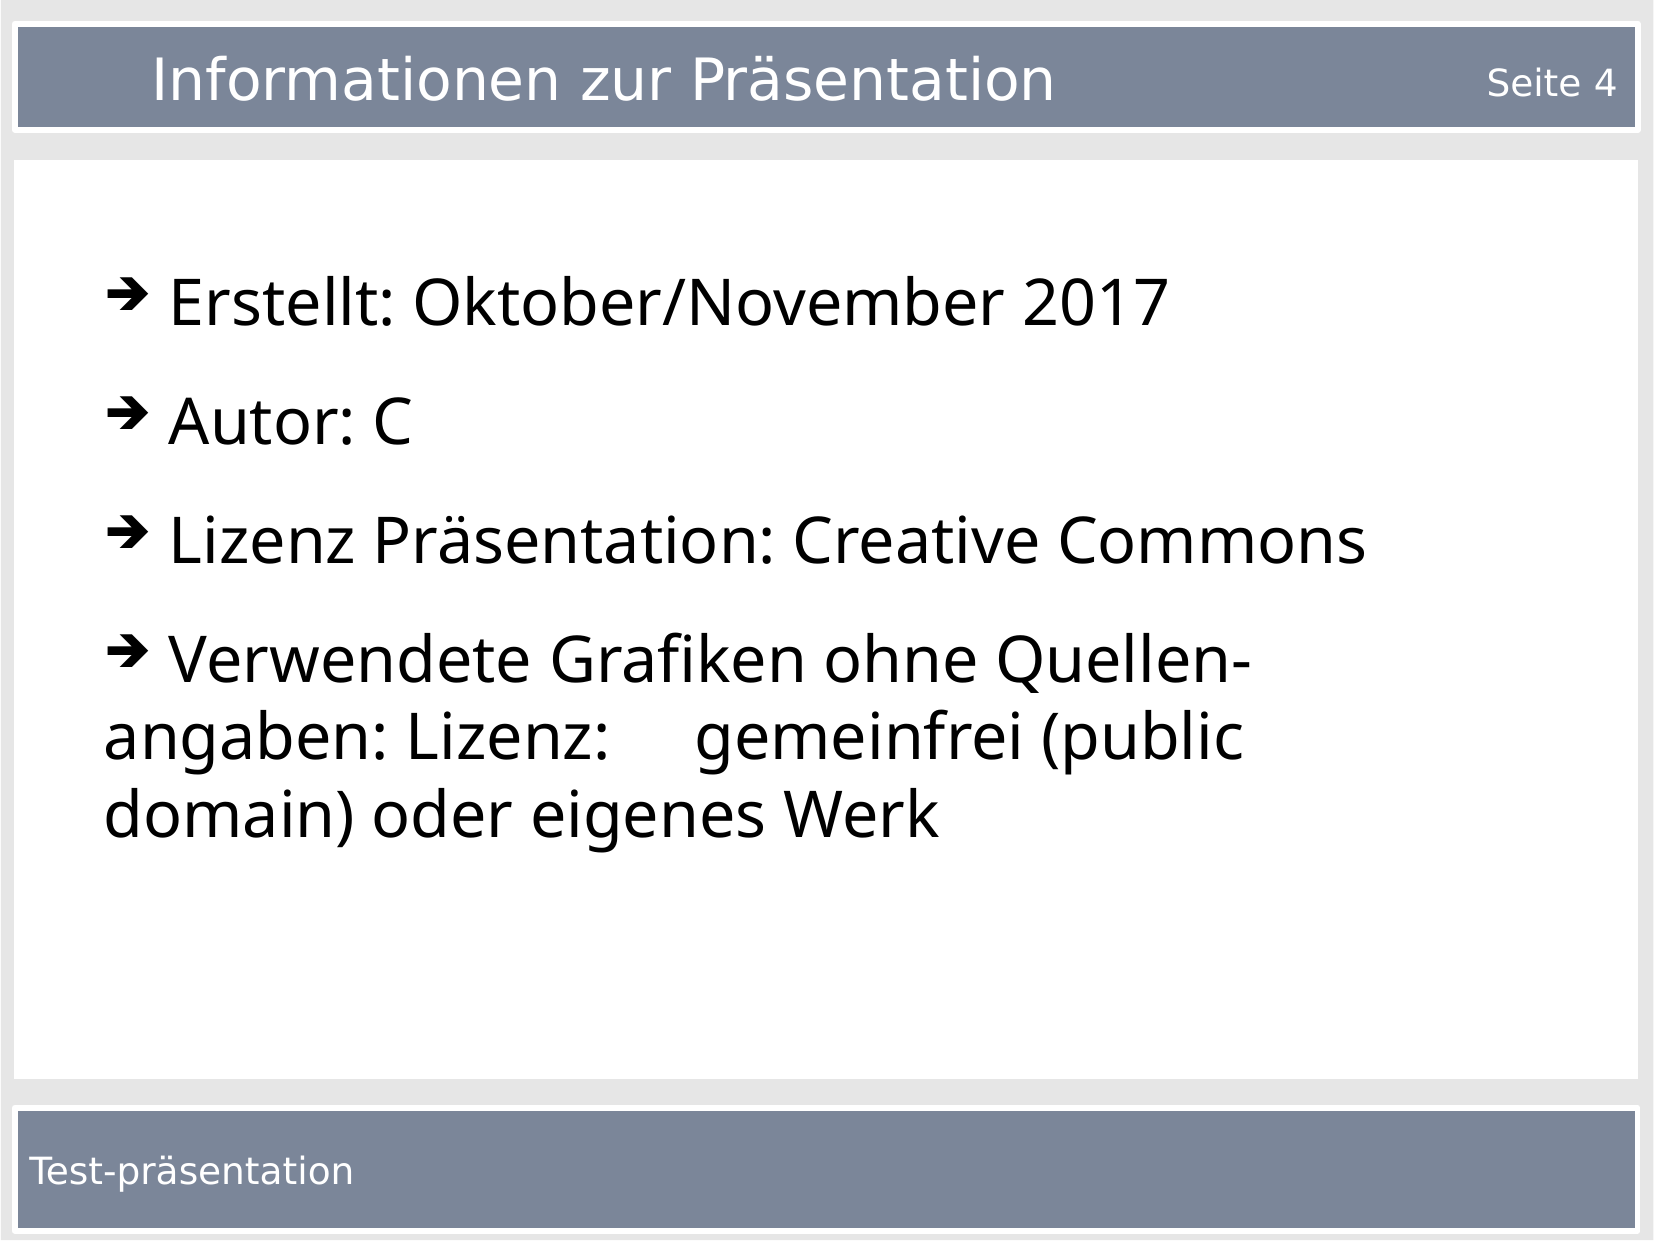

Informationen zur Präsentation
#
Seite
 Erstellt: Oktober/November 2017
 Autor: C
 Lizenz Präsentation: Creative Commons
 Verwendete Grafiken ohne Quellen-				angaben: Lizenz: 	gemeinfrei (public 			domain) oder eigenes Werk
Test-präsentation